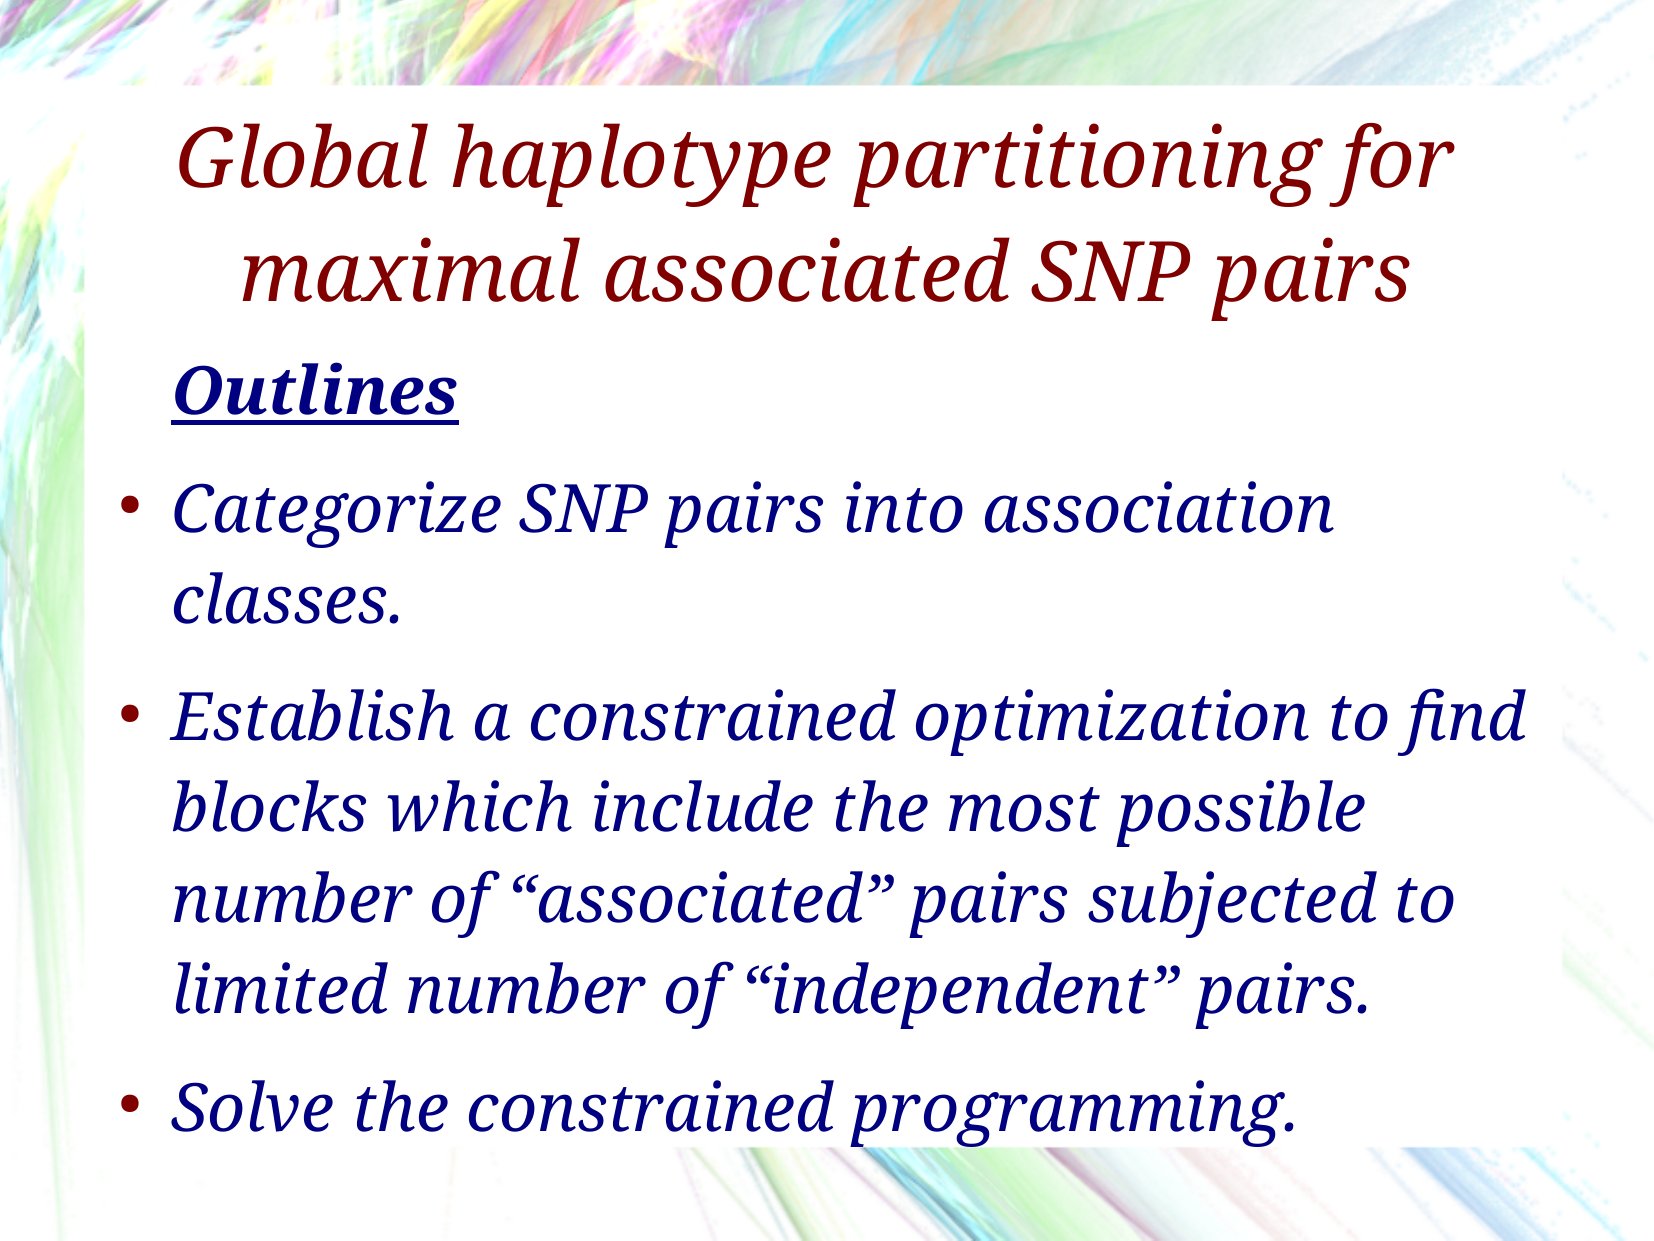

# Global haplotype partitioning for maximal associated SNP pairs
Outlines
Categorize SNP pairs into association classes.
Establish a constrained optimization to find blocks which include the most possible number of “associated” pairs subjected to limited number of “independent” pairs.
Solve the constrained programming.